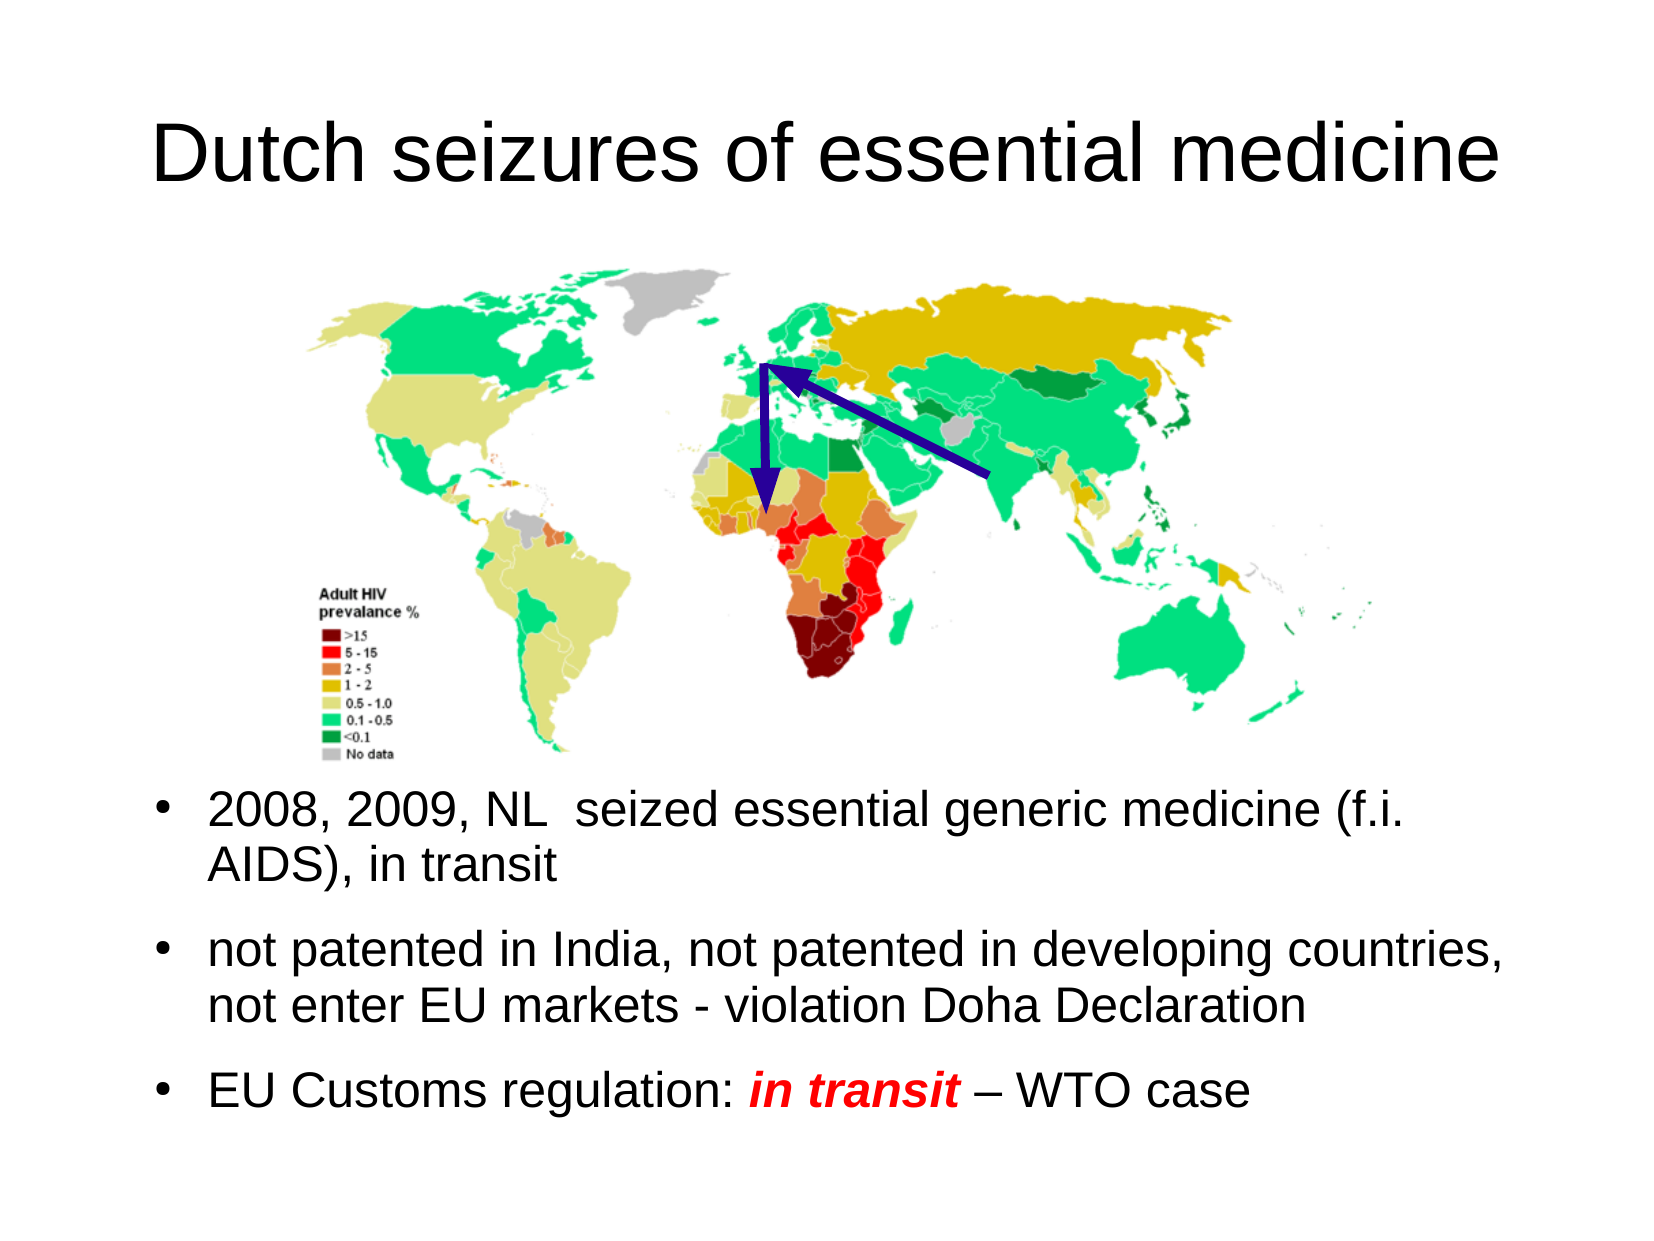

# Dutch seizures of essential medicine
2008, 2009, NL seized essential generic medicine (f.i. AIDS), in transit
not patented in India, not patented in developing countries, not enter EU markets - violation Doha Declaration
EU Customs regulation: in transit – WTO case